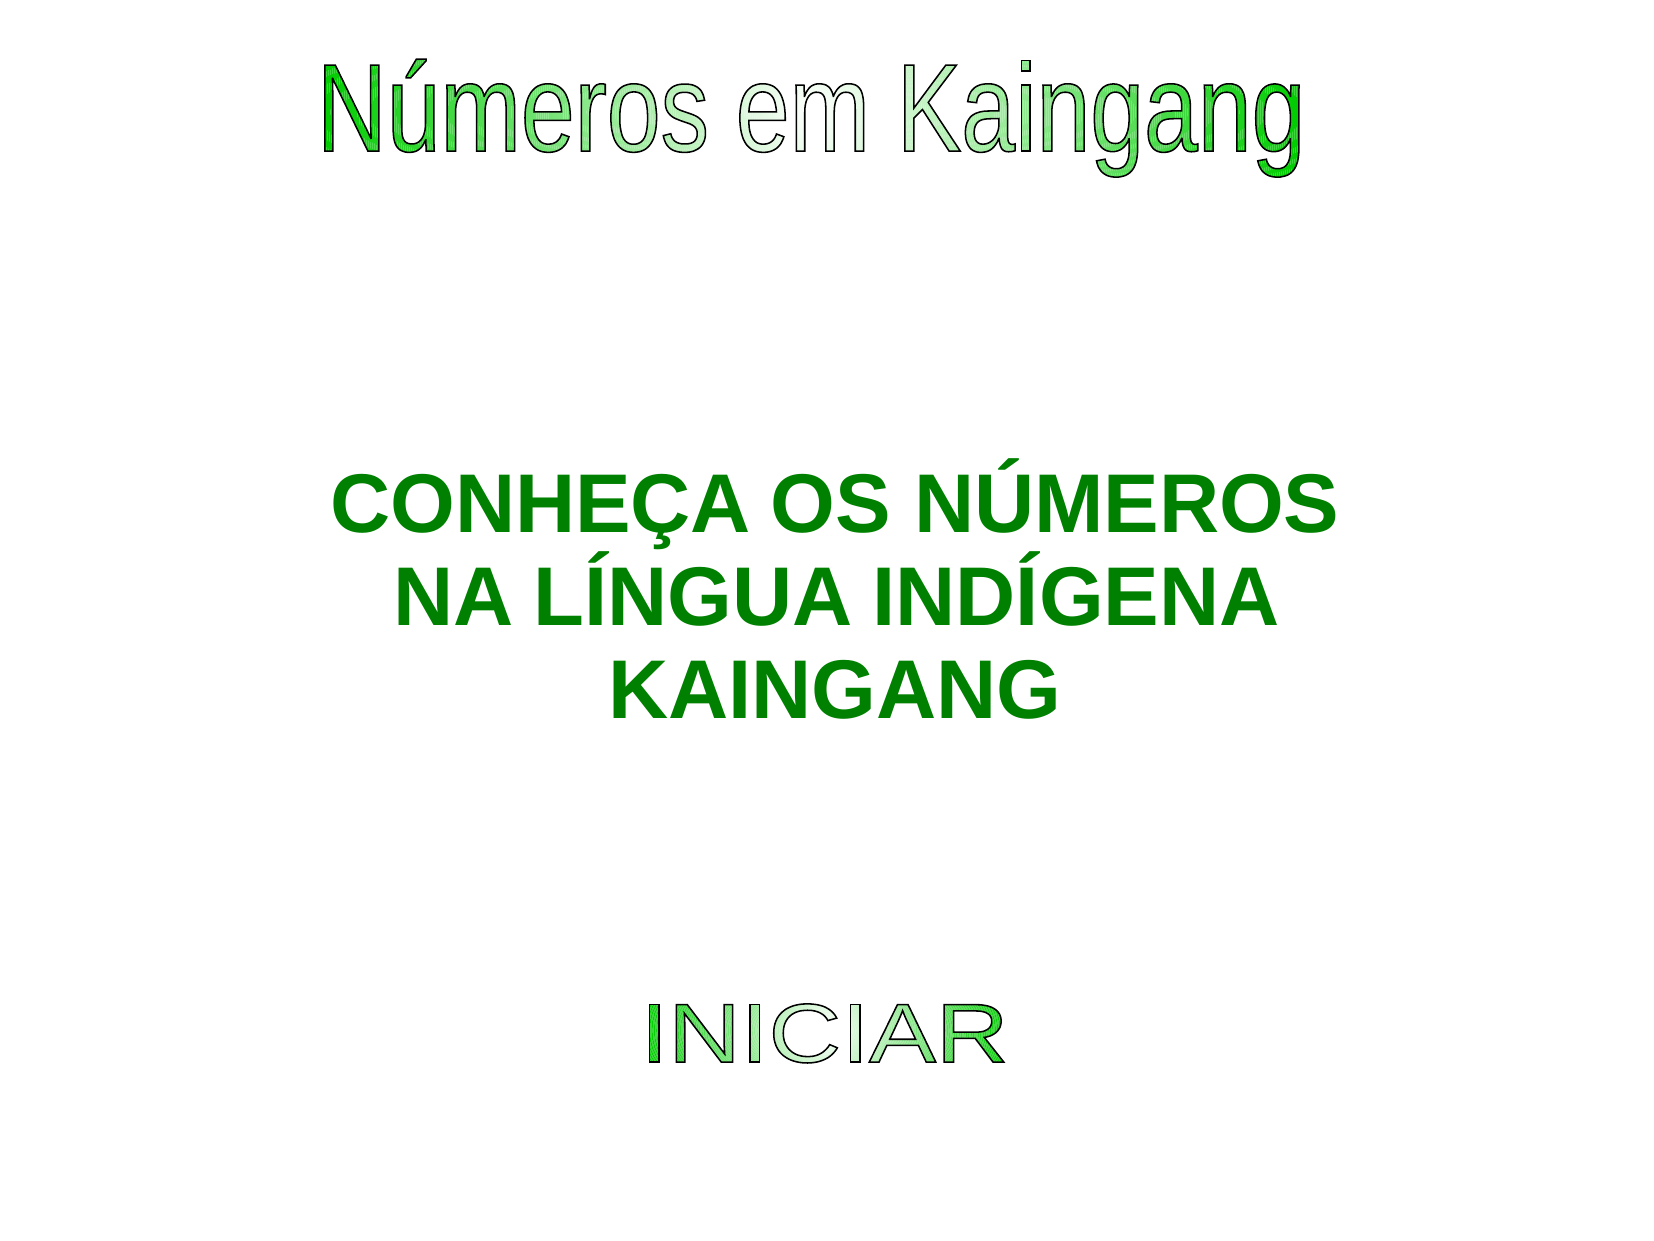

CONHEÇA OS NÚMEROS NA LÍNGUA INDÍGENA KAINGANG
INICIAR